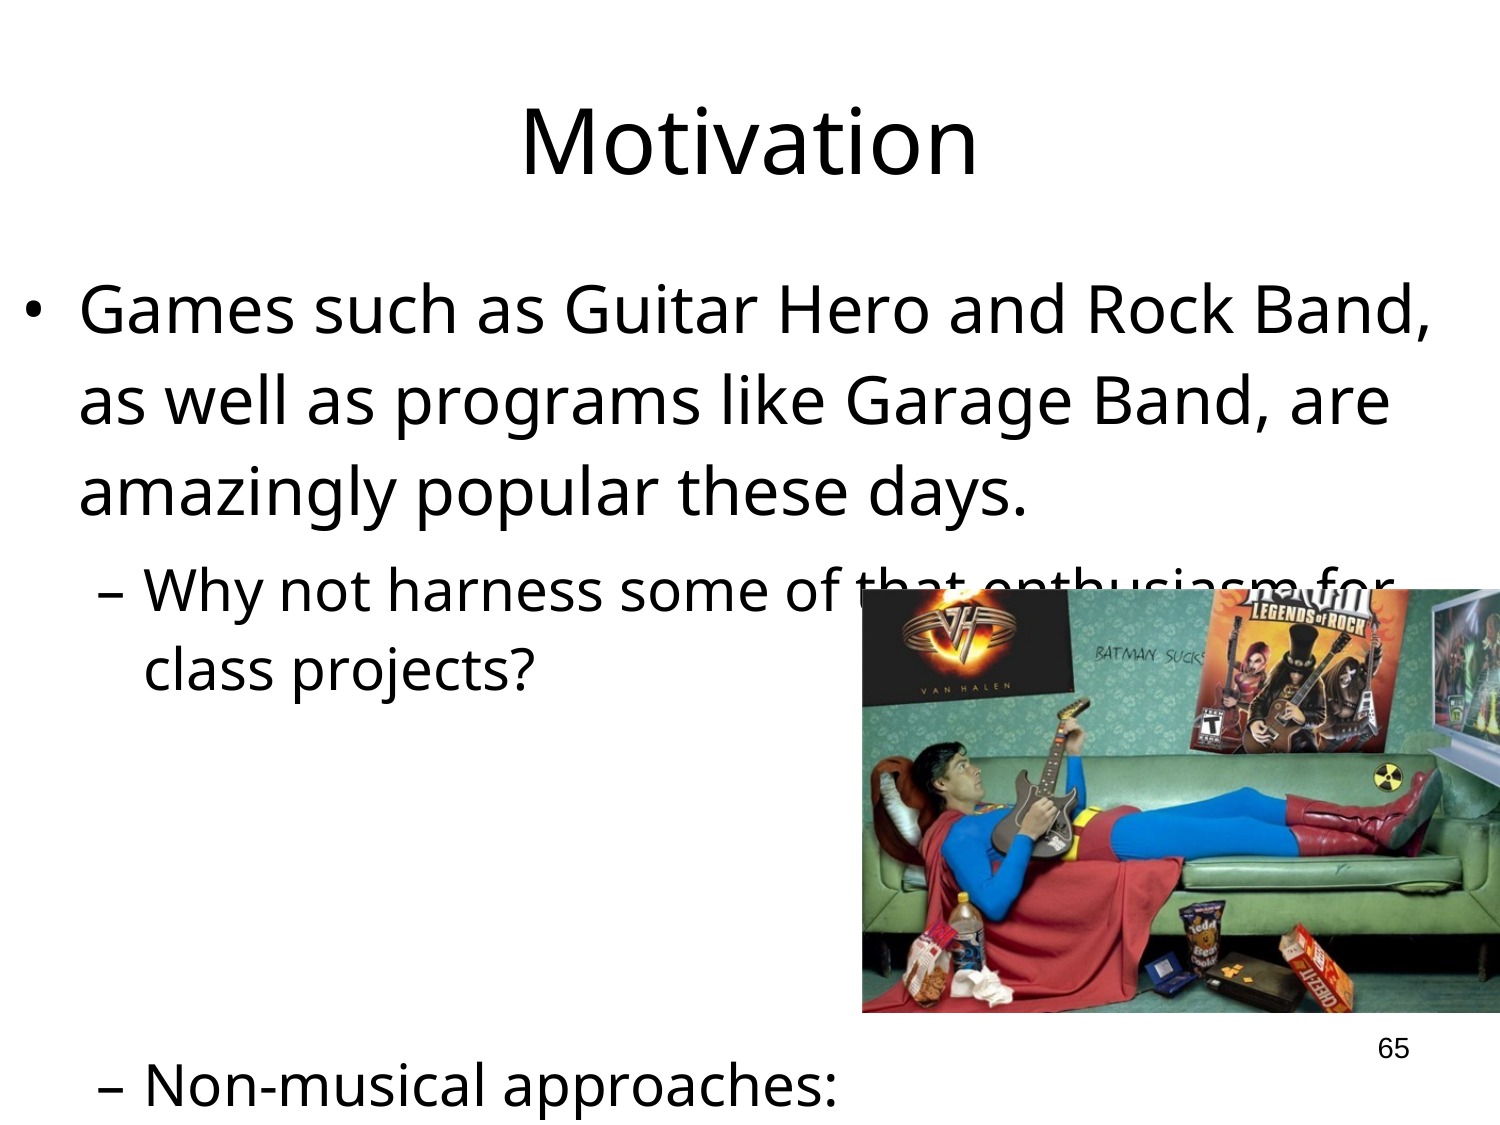

# Motivation
Games such as Guitar Hero and Rock Band, as well as programs like Garage Band, are amazingly popular these days.
Why not harness some of that enthusiasm for class projects?
Non-musical approaches:
http://jite.org/documents/Vol6/JITEv6p249-261Venables263.pdf
65